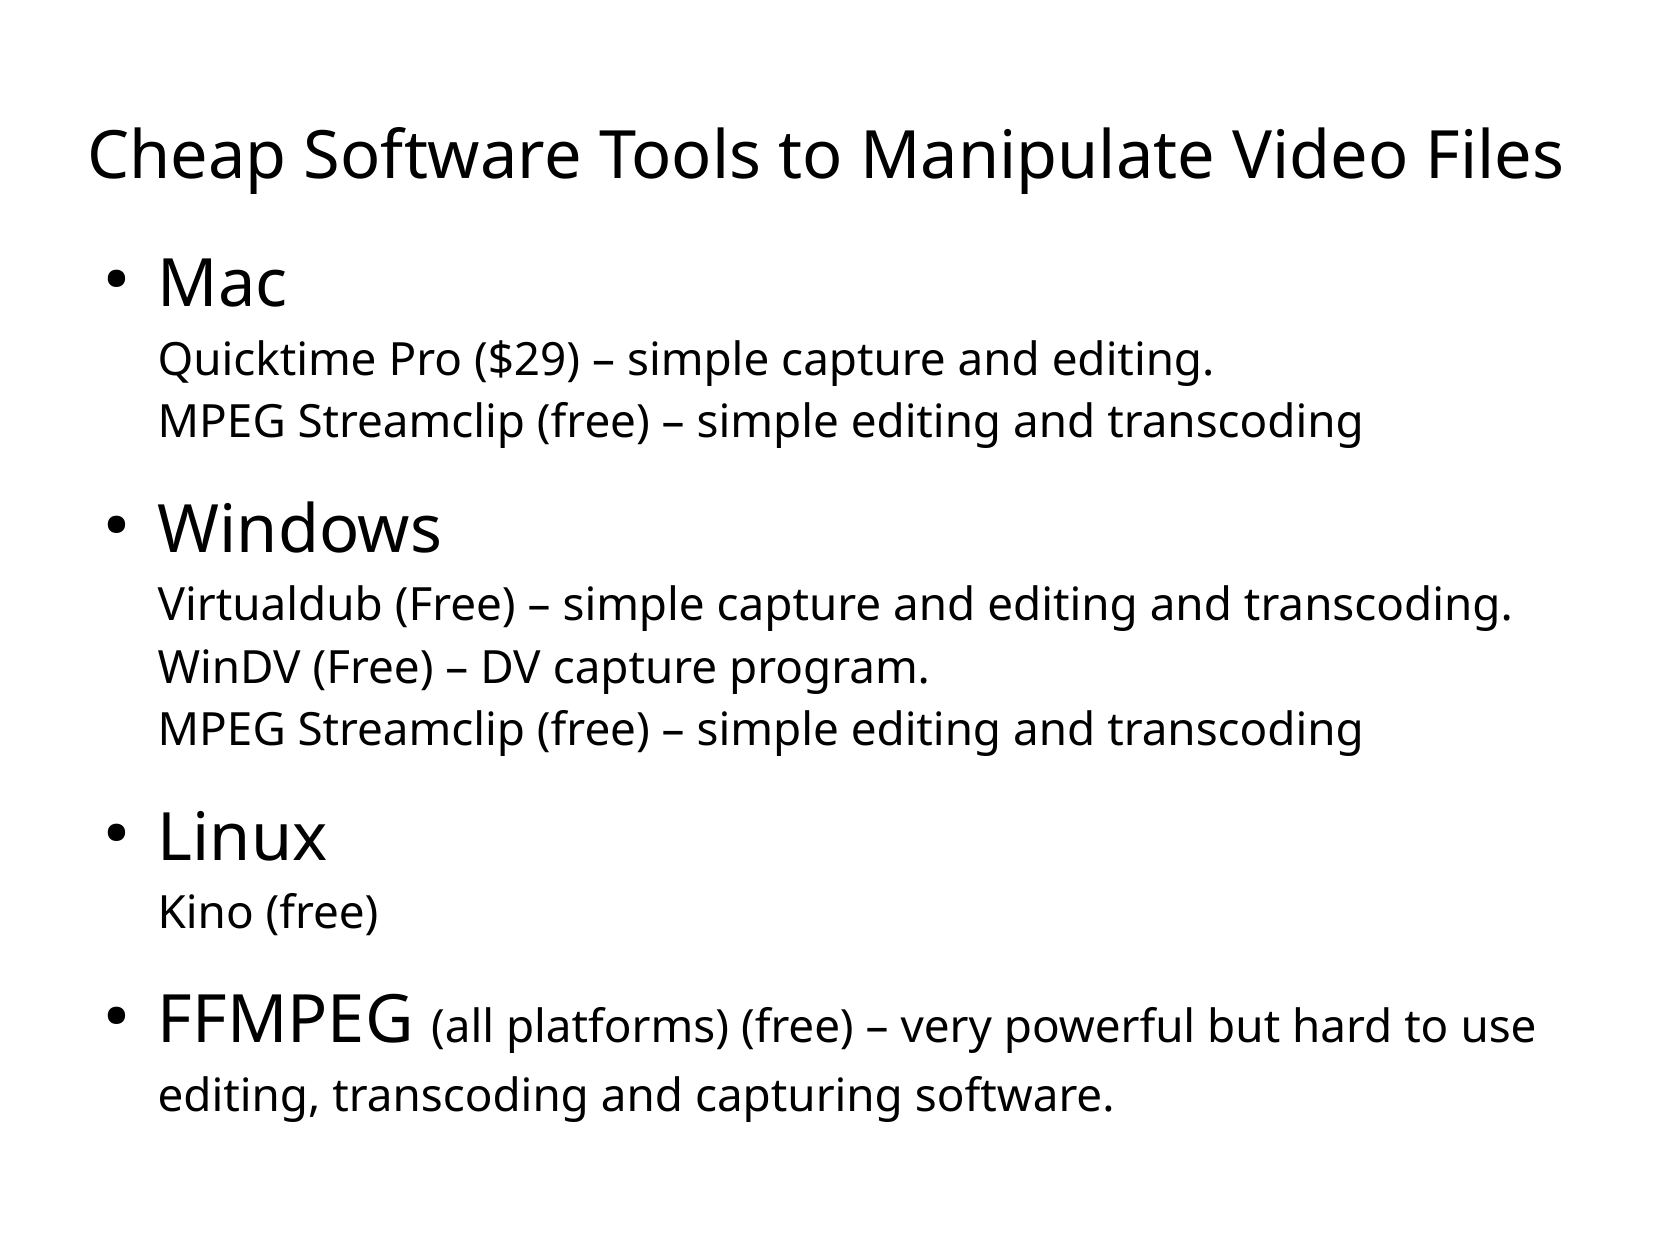

# Cheap Software Tools to Manipulate Video Files
Mac
Quicktime Pro ($29) – simple capture and editing.
MPEG Streamclip (free) – simple editing and transcoding
Windows
Virtualdub (Free) – simple capture and editing and transcoding.
WinDV (Free) – DV capture program.
MPEG Streamclip (free) – simple editing and transcoding
Linux
Kino (free)
FFMPEG (all platforms) (free) – very powerful but hard to use editing, transcoding and capturing software.